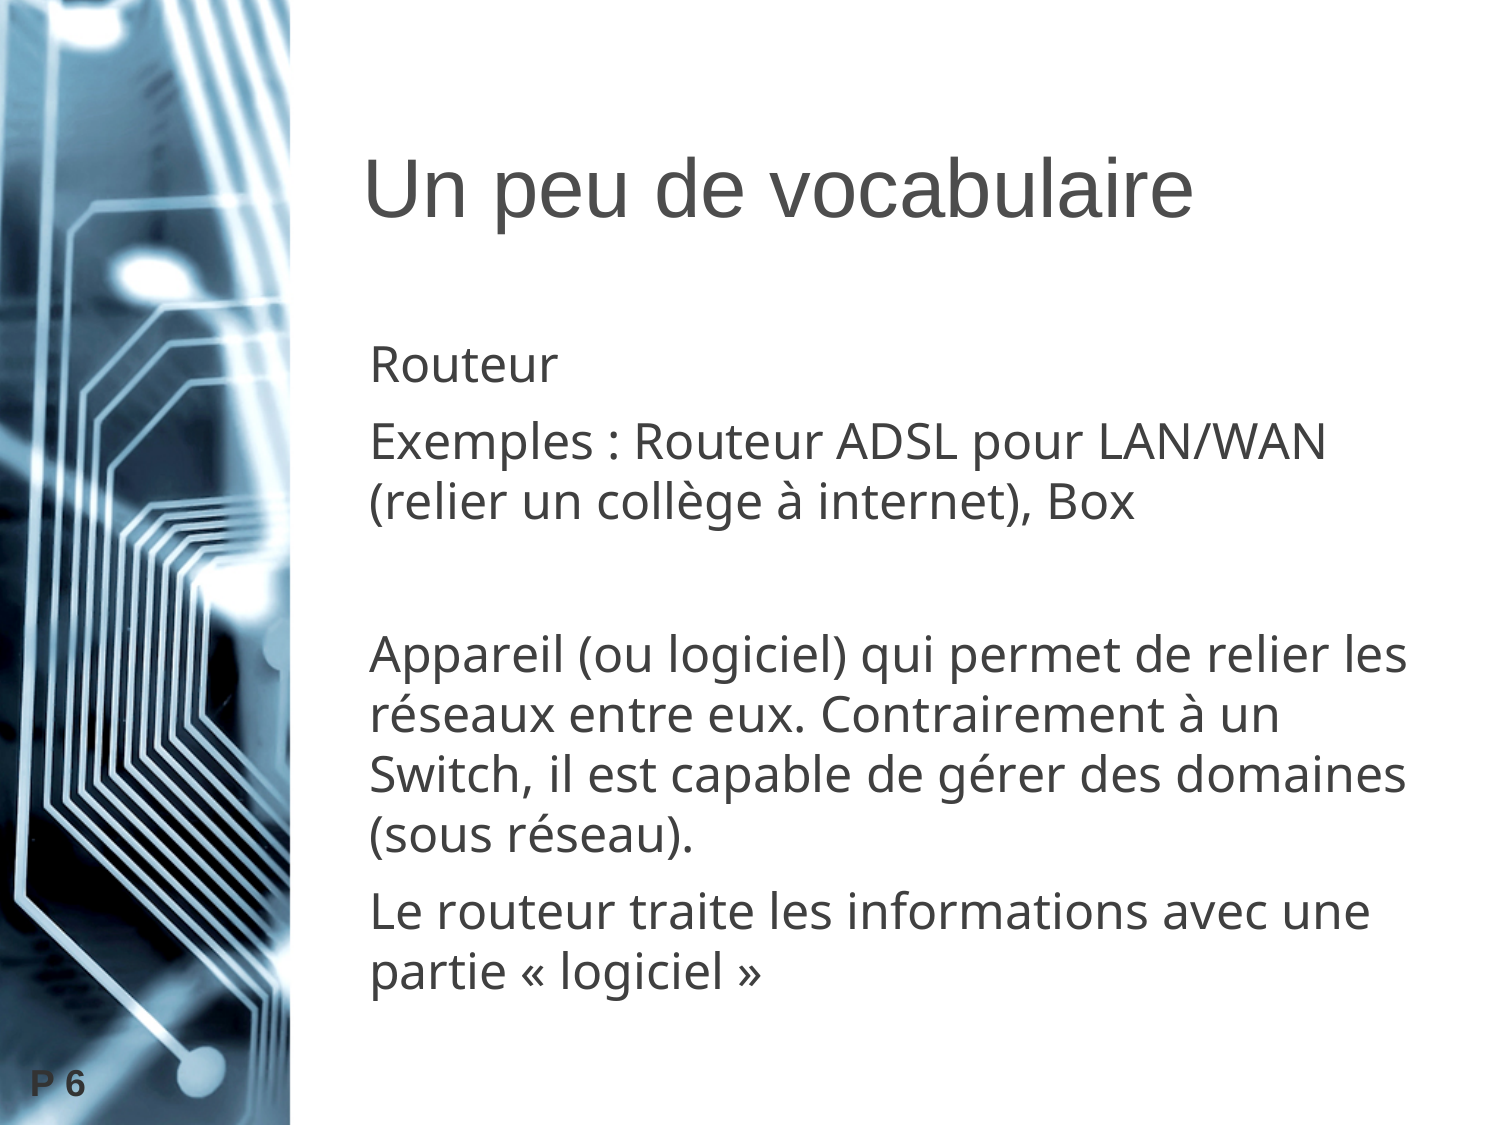

# Un peu de vocabulaire
Routeur
Exemples : Routeur ADSL pour LAN/WAN (relier un collège à internet), Box
Appareil (ou logiciel) qui permet de relier les réseaux entre eux. Contrairement à un Switch, il est capable de gérer des domaines (sous réseau).
Le routeur traite les informations avec une partie « logiciel »